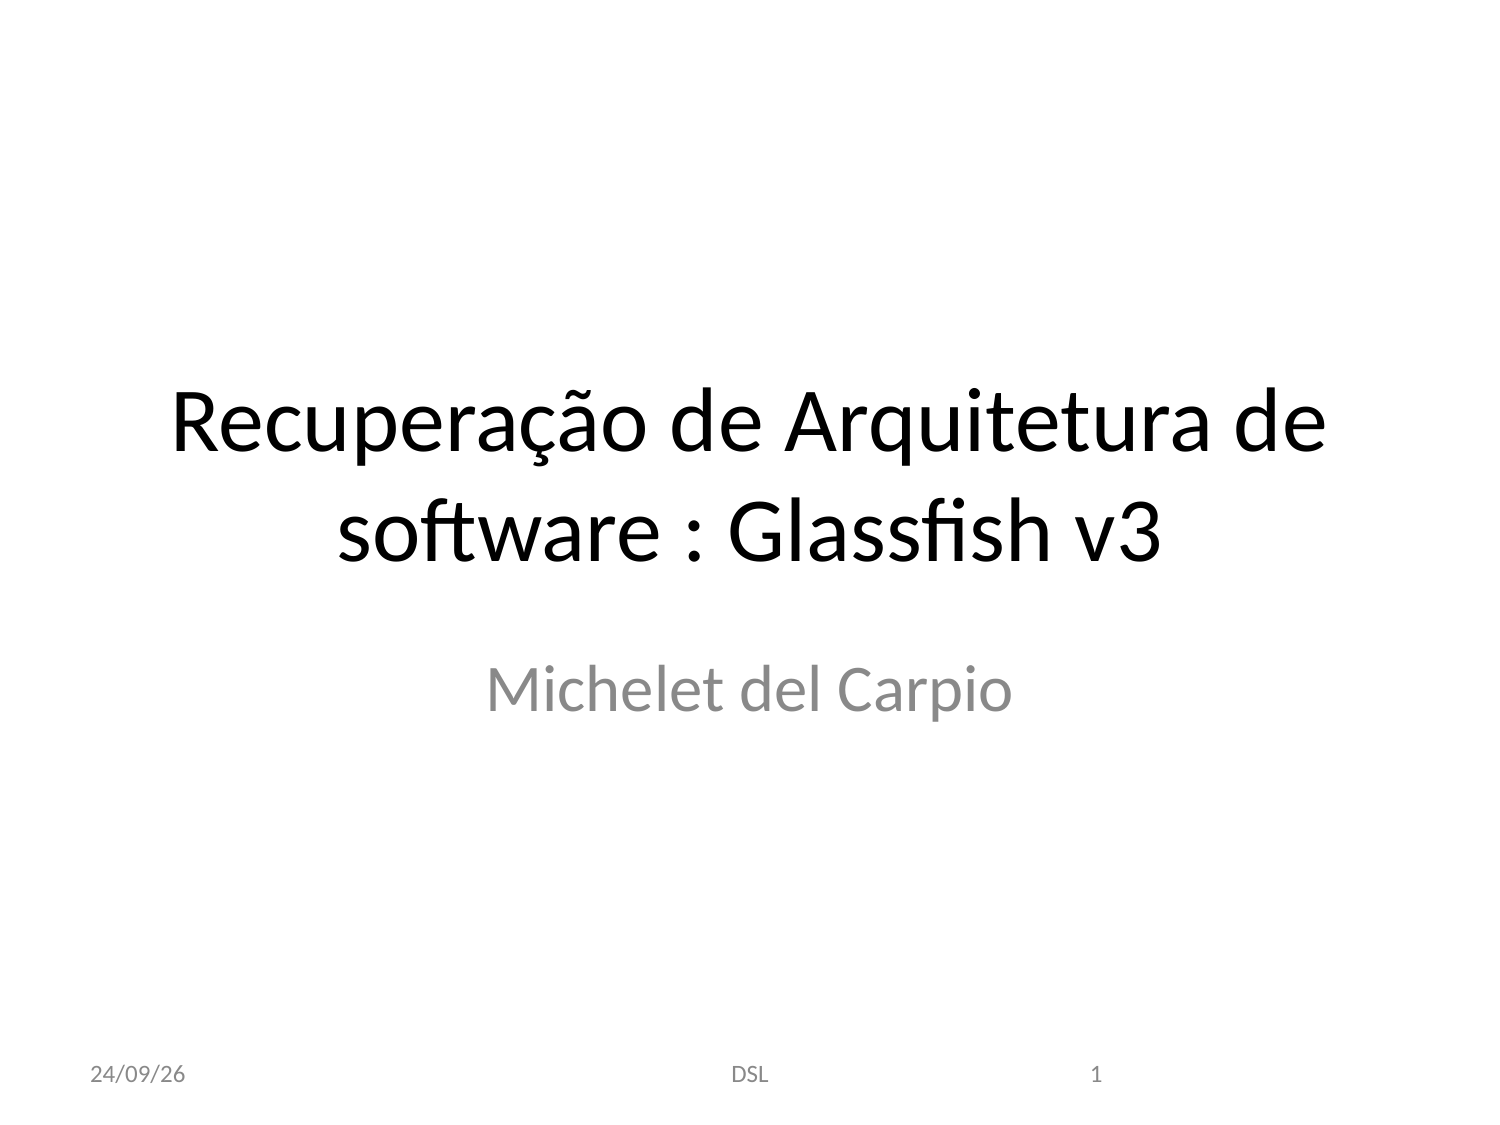

# Recuperação de Arquitetura de software : Glassfish v3
Michelet del Carpio
DSL